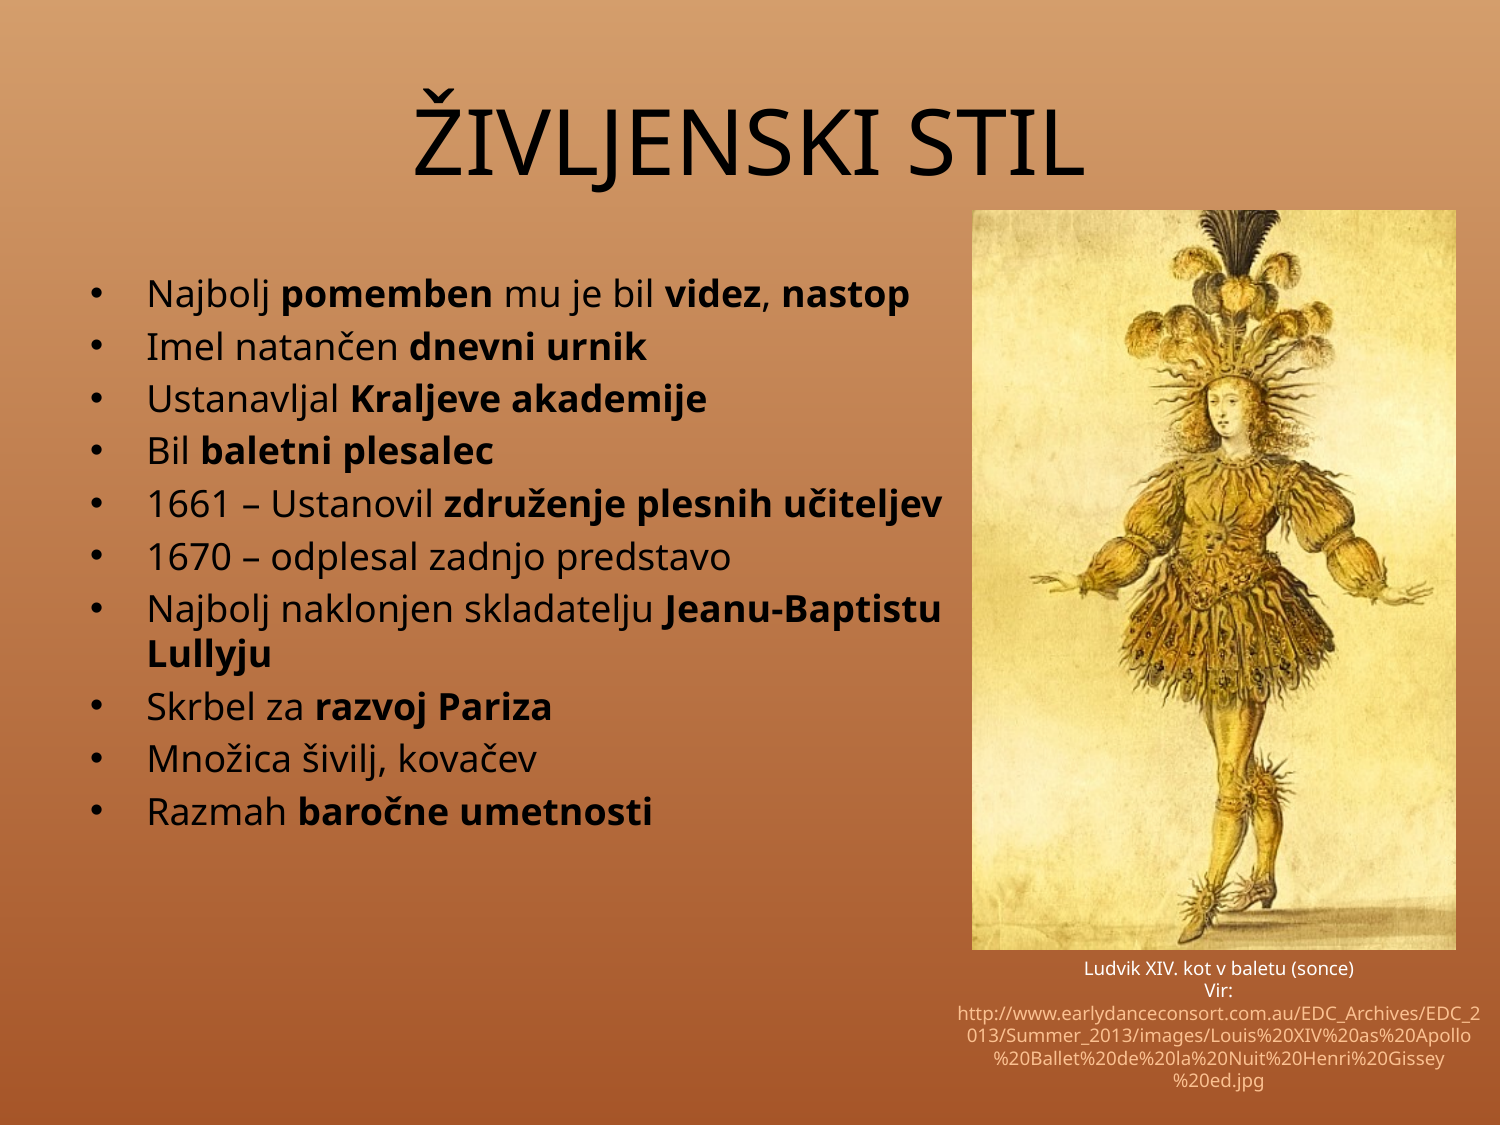

# ŽIVLJENSKI STIL
Najbolj pomemben mu je bil videz, nastop
Imel natančen dnevni urnik
Ustanavljal Kraljeve akademije
Bil baletni plesalec
1661 – Ustanovil združenje plesnih učiteljev
1670 – odplesal zadnjo predstavo
Najbolj naklonjen skladatelju Jeanu-Baptistu
Lullyju
Skrbel za razvoj Pariza
Množica šivilj, kovačev
Razmah baročne umetnosti
Ludvik XIV. kot v baletu (sonce)
Vir: http://www.earlydanceconsort.com.au/EDC_Archives/EDC_2013/Summer_2013/images/Louis%20XIV%20as%20Apollo%20Ballet%20de%20la%20Nuit%20Henri%20Gissey%20ed.jpg